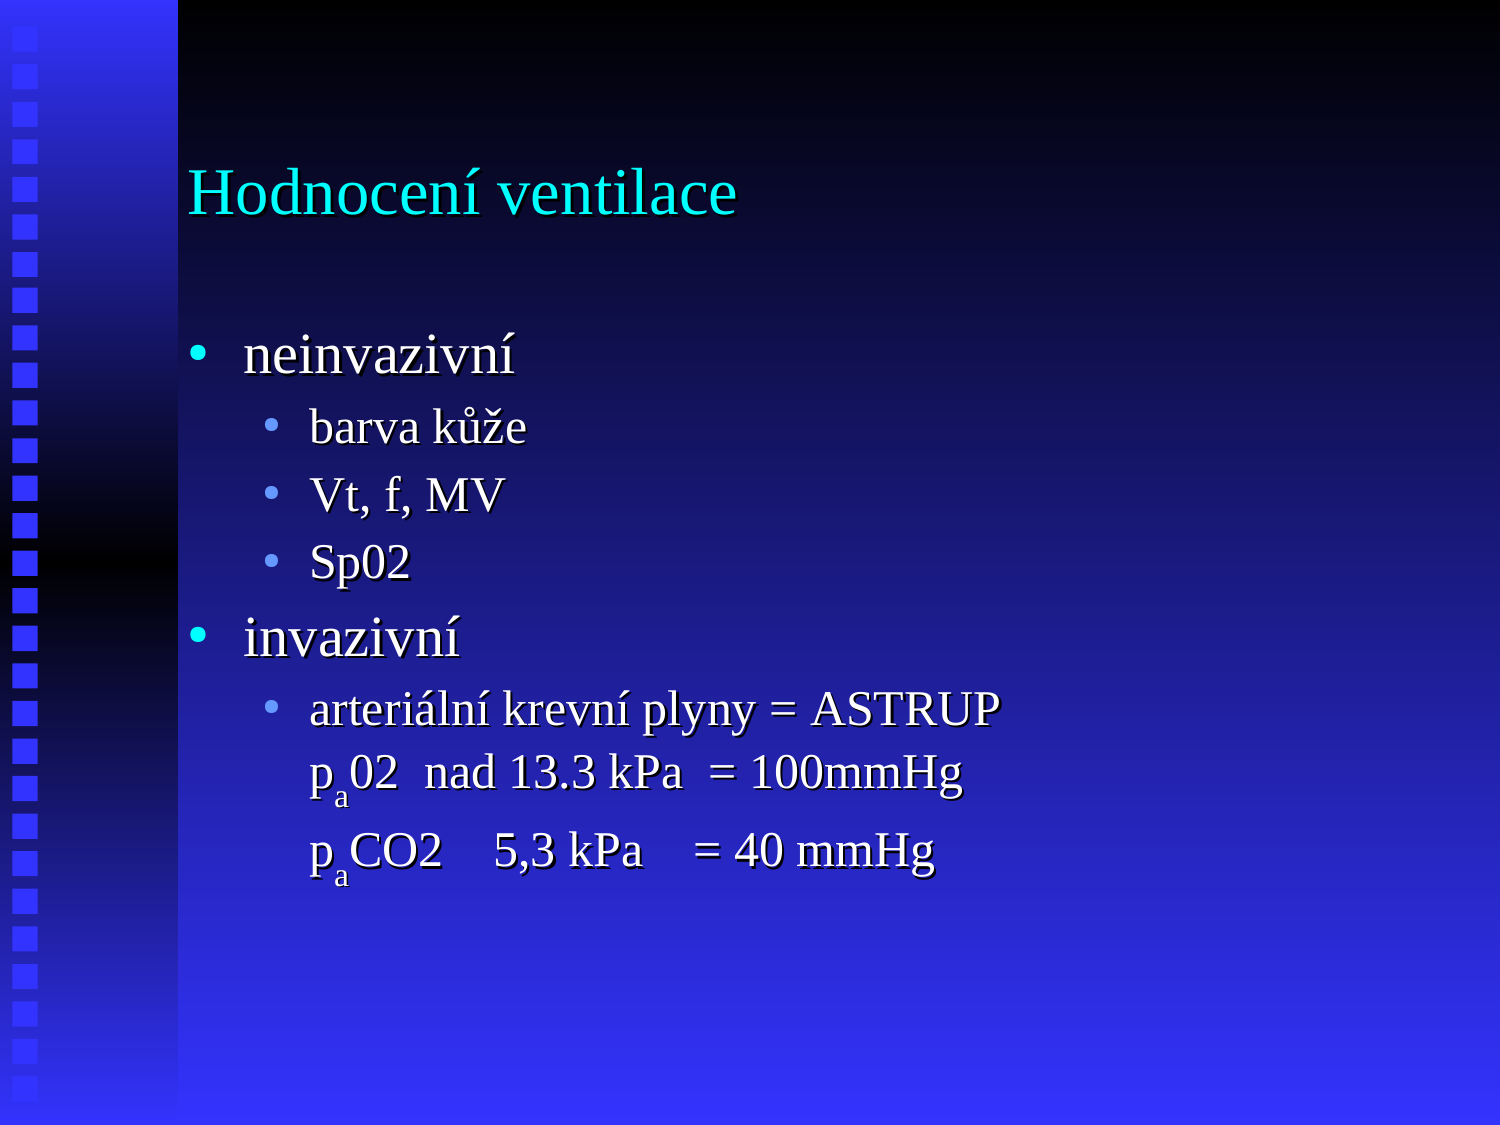

# Hodnocení ventilace
neinvazivní
barva kůže
Vt, f, MV
Sp02
invazivní
arteriální krevní plyny = ASTRUP
pa02 nad 13.3 kPa = 100mmHg
paCO2 5,3 kPa = 40 mmHg